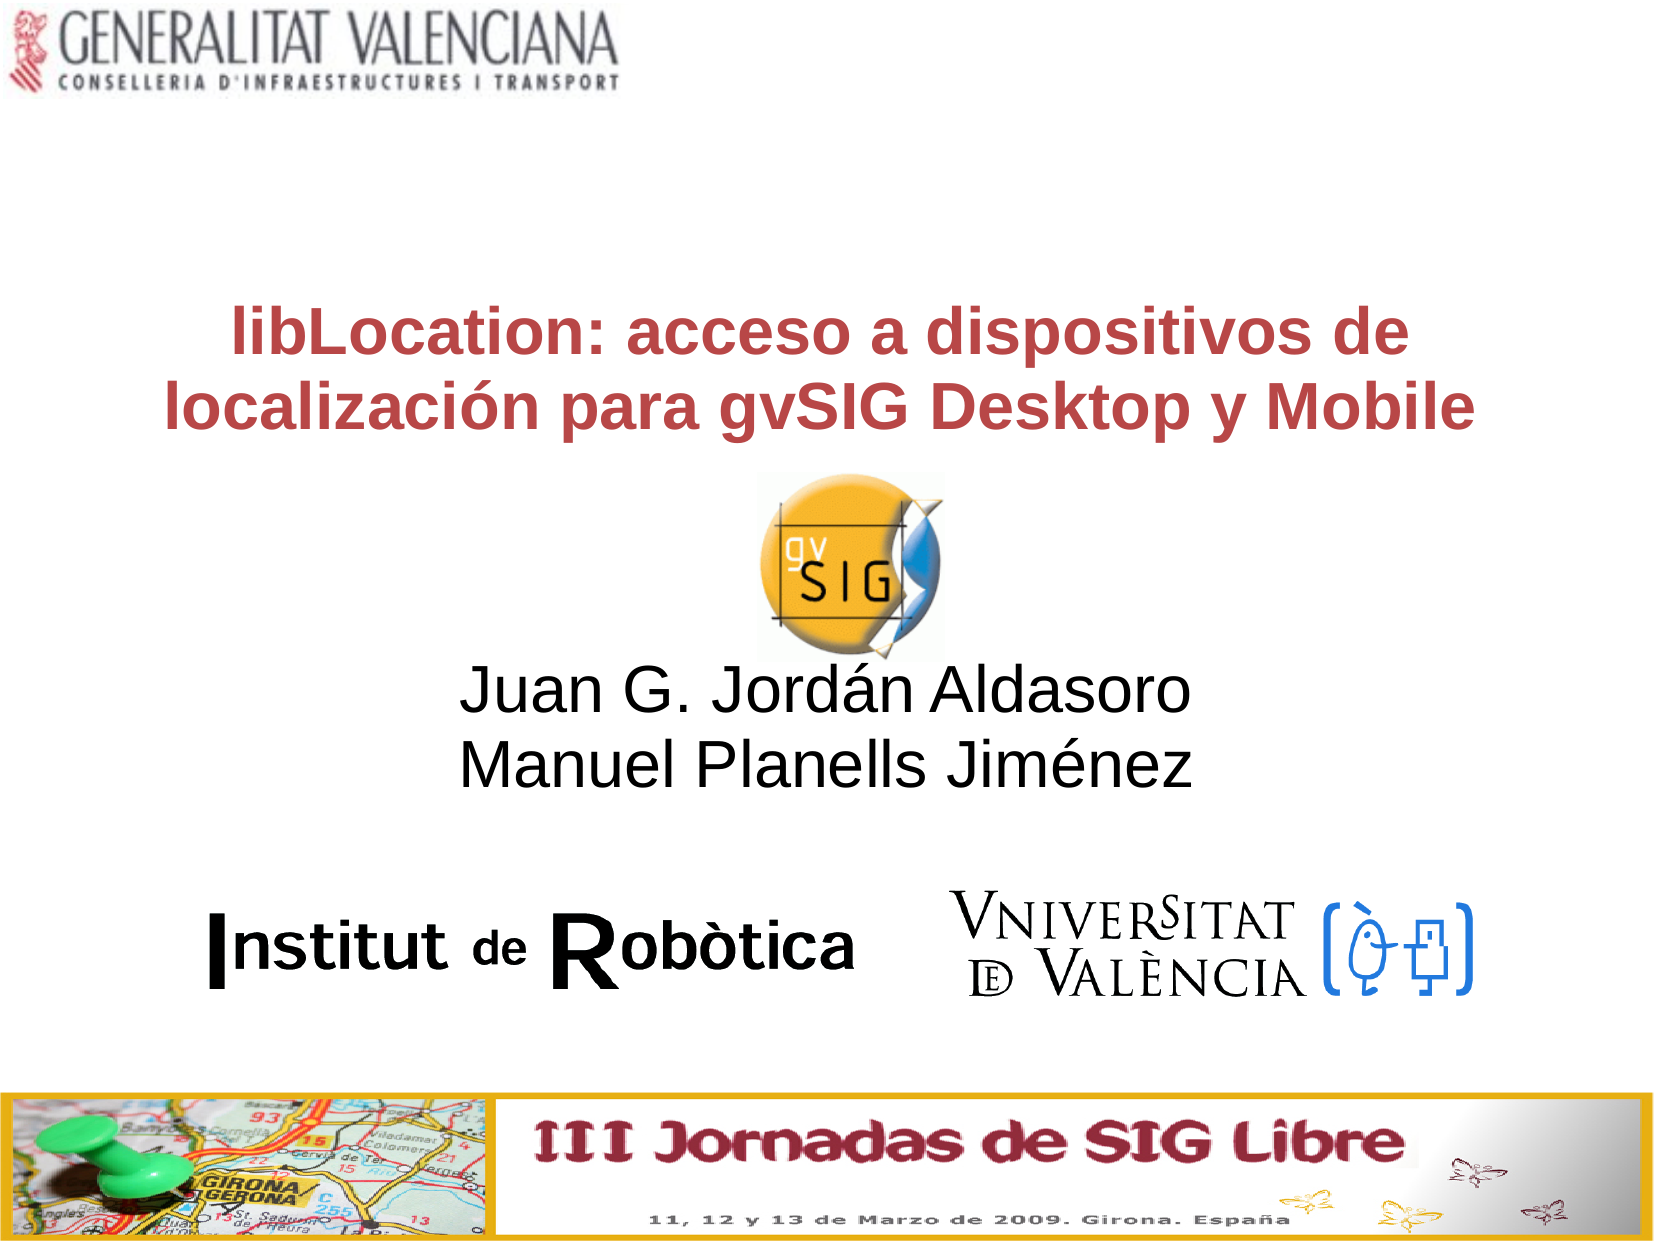

Juan G. Jordán Aldasoro
Manuel Planells Jiménez
# libLocation: acceso a dispositivos de localización para gvSIG Desktop y Mobile